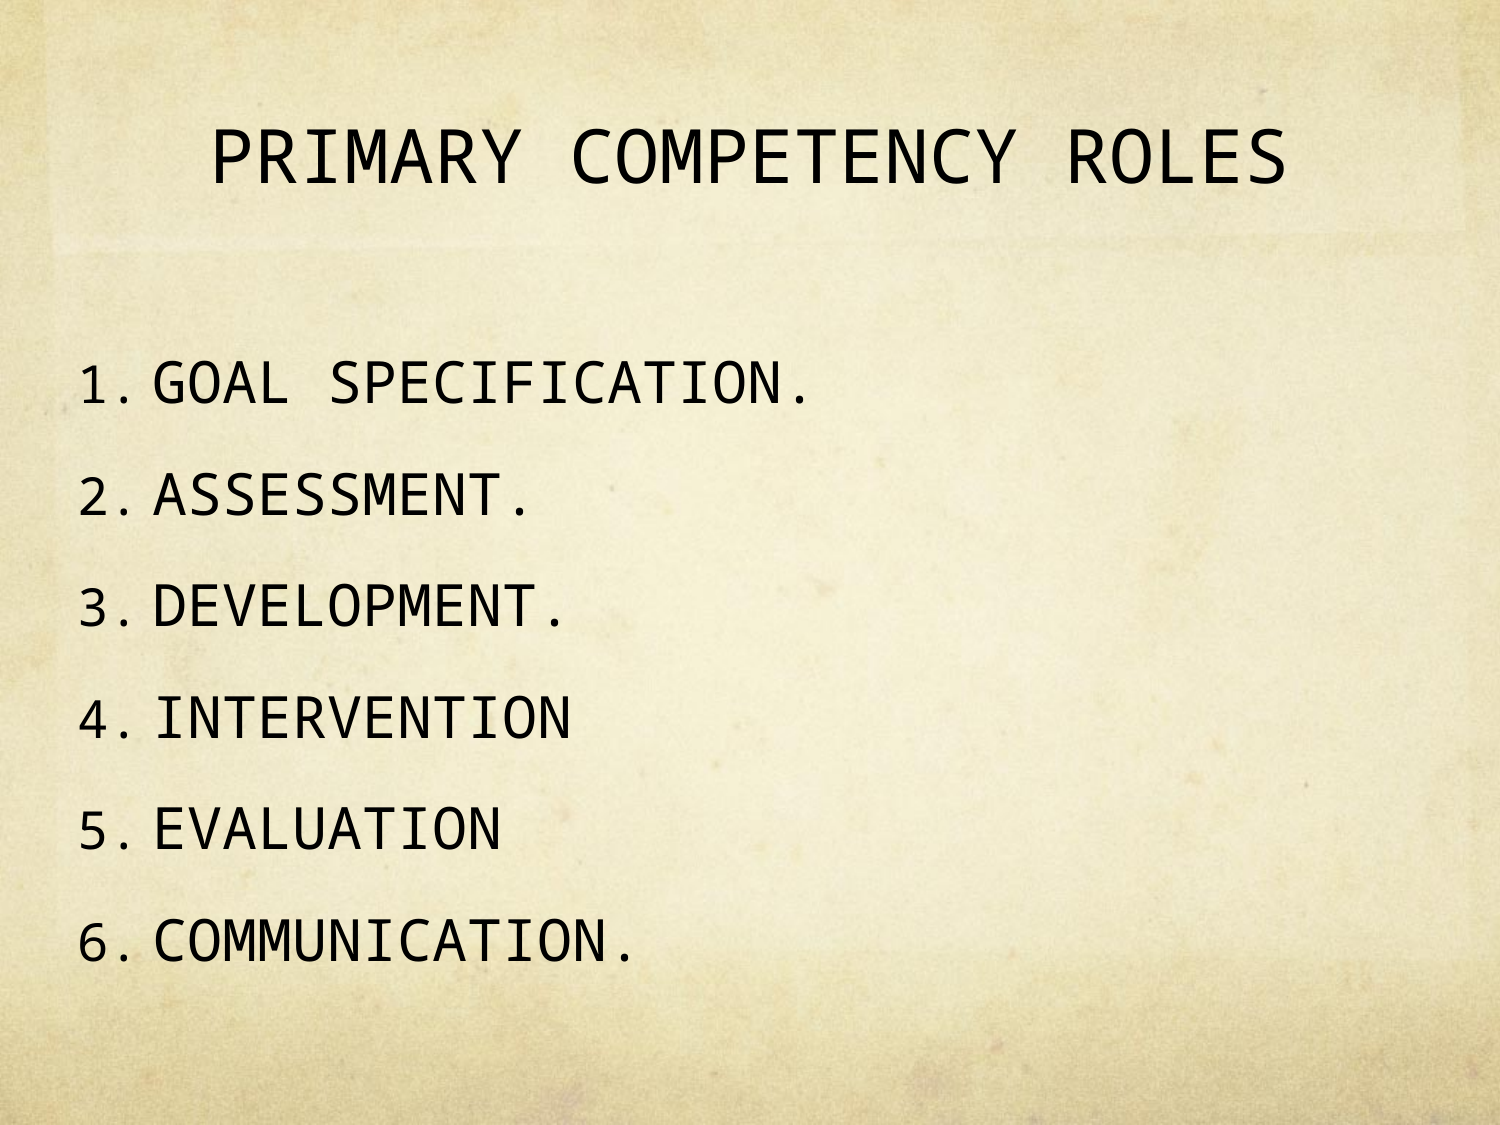

# PRIMARY COMPETENCY ROLES
GOAL SPECIFICATION.
ASSESSMENT.
DEVELOPMENT.
INTERVENTION
EVALUATION
COMMUNICATION.